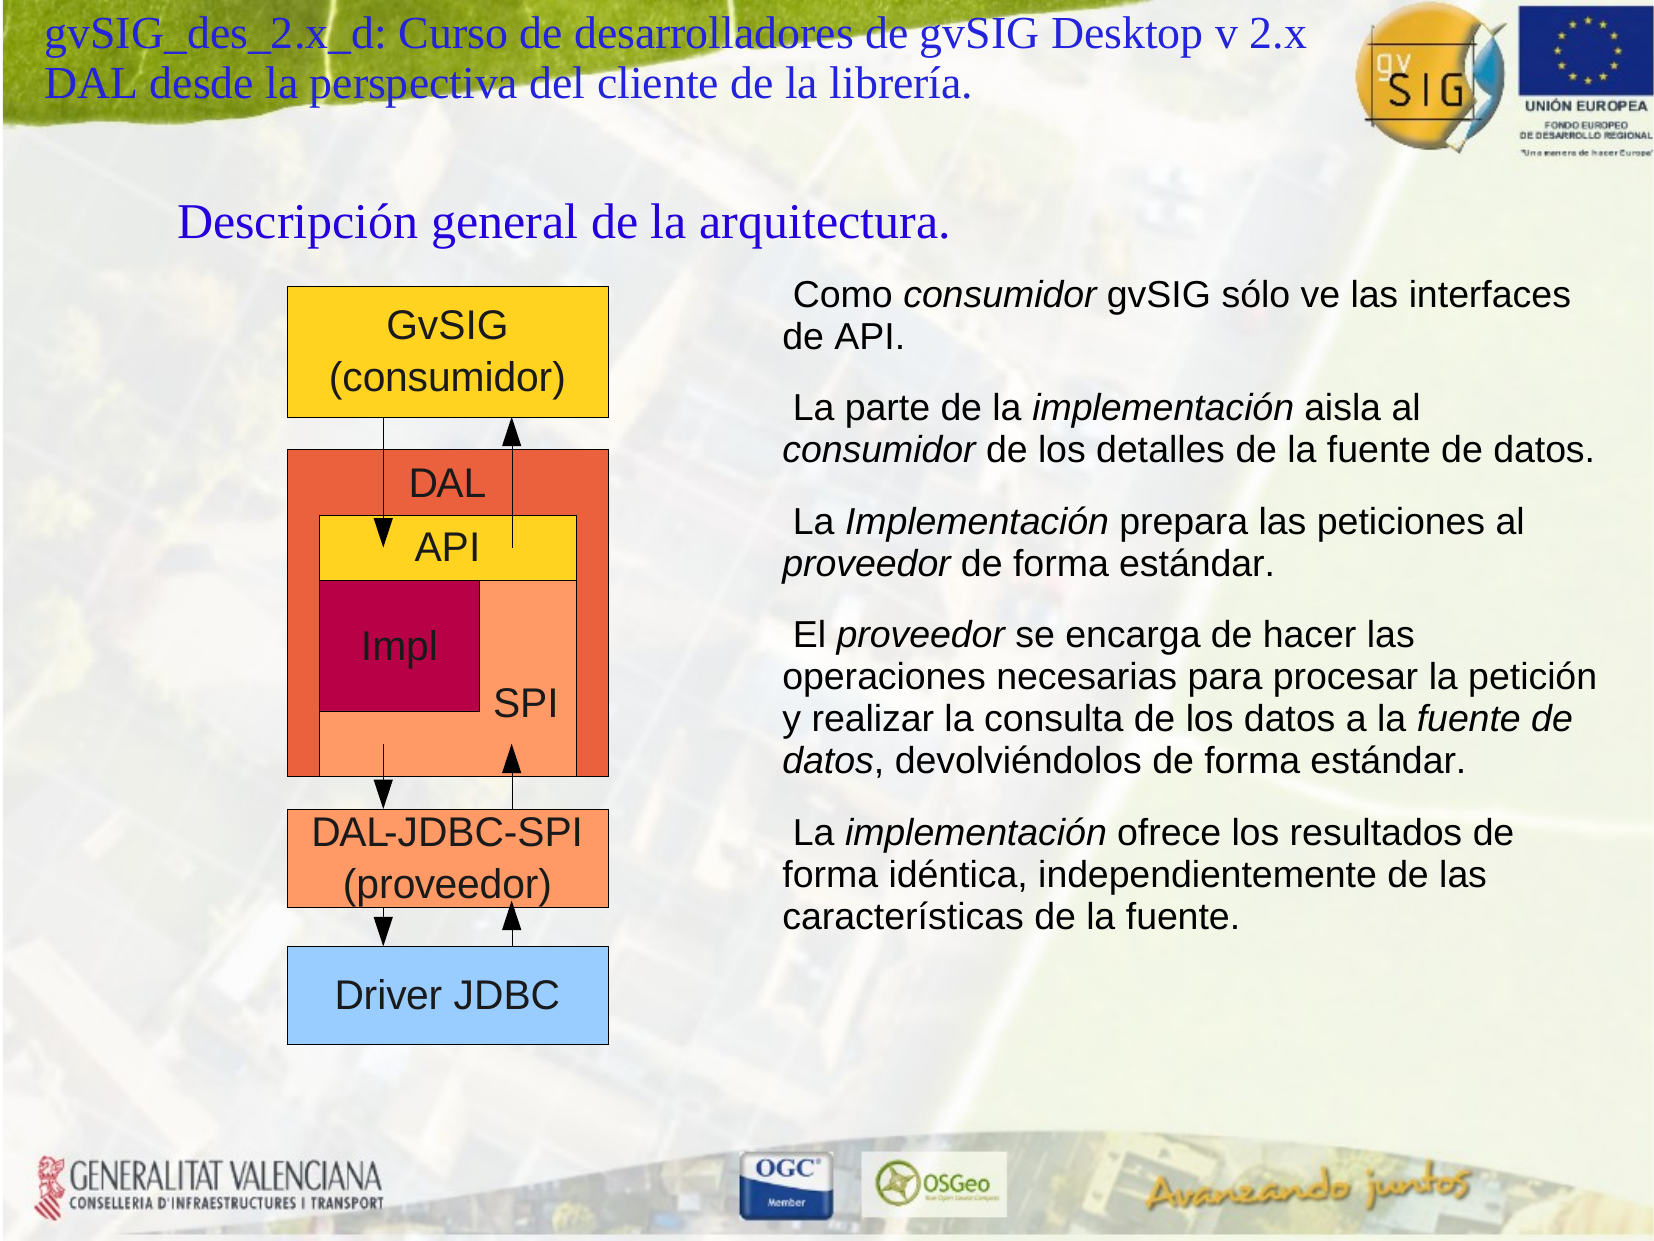

# Descripción general de la arquitectura.
 Como consumidor gvSIG sólo ve las interfaces de API.
 La parte de la implementación aisla al consumidor de los detalles de la fuente de datos.
 La Implementación prepara las peticiones al proveedor de forma estándar.
 El proveedor se encarga de hacer las operaciones necesarias para procesar la petición y realizar la consulta de los datos a la fuente de datos, devolviéndolos de forma estándar.
 La implementación ofrece los resultados de forma idéntica, independientemente de las características de la fuente.